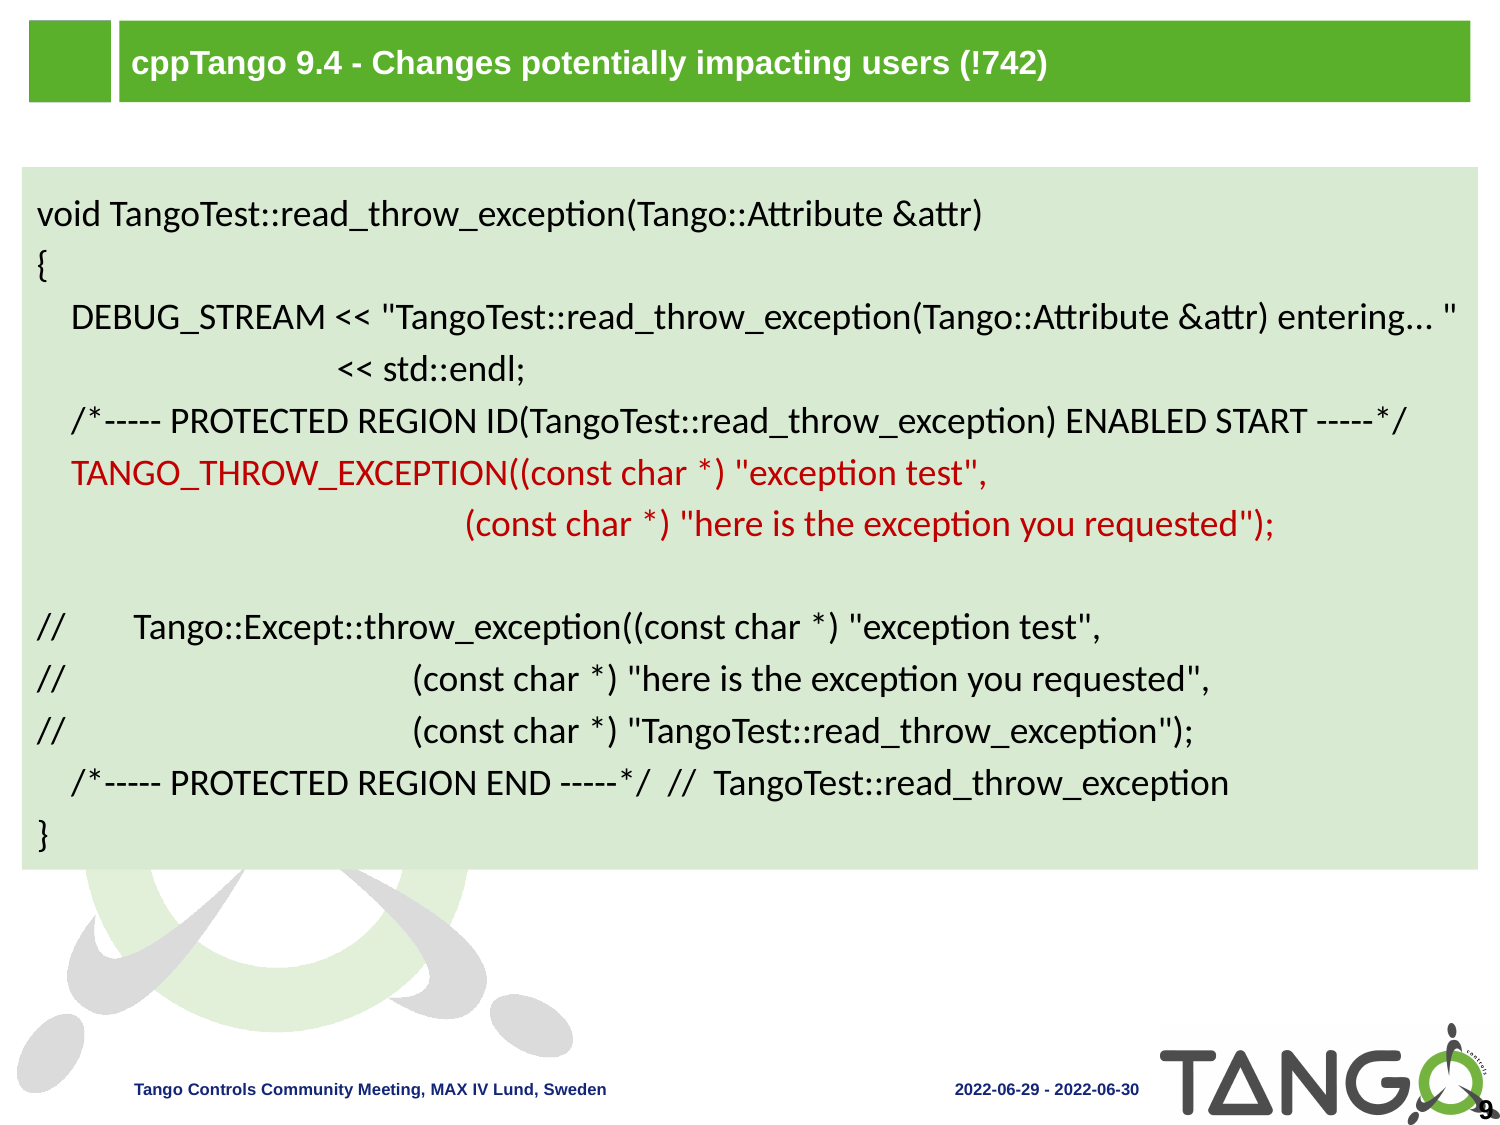

# cppTango 9.4 - Changes potentially impacting users (!742)
void TangoTest::read_throw_exception(Tango::Attribute &attr)
{
 DEBUG_STREAM << "TangoTest::read_throw_exception(Tango::Attribute &attr) entering... "
 	<< std::endl;
 /*----- PROTECTED REGION ID(TangoTest::read_throw_exception) ENABLED START -----*/
 TANGO_THROW_EXCEPTION((const char *) "exception test",
 	 (const char *) "here is the exception you requested");
// Tango::Except::throw_exception((const char *) "exception test",
// 	(const char *) "here is the exception you requested",
// 	(const char *) "TangoTest::read_throw_exception");
 /*----- PROTECTED REGION END -----*/ // TangoTest::read_throw_exception
}